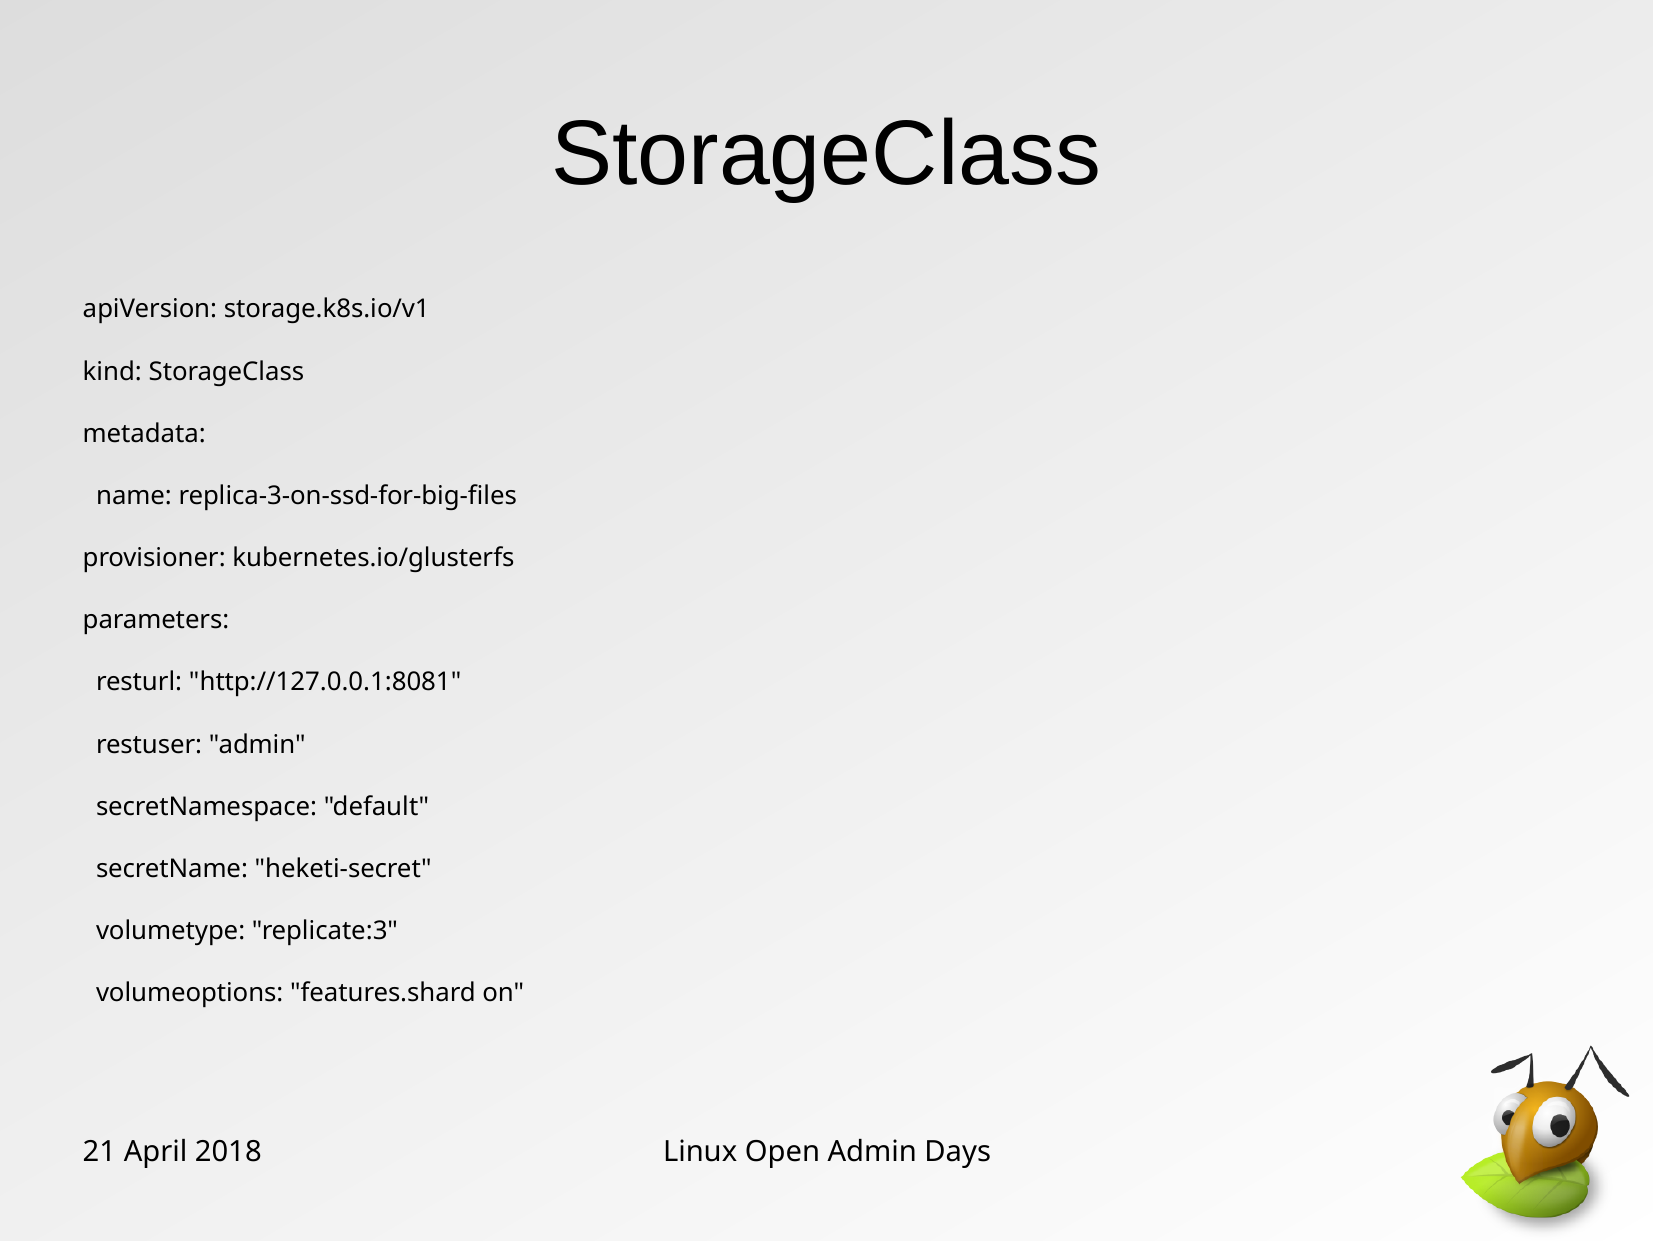

# StorageClass
apiVersion: storage.k8s.io/v1
kind: StorageClass
metadata:
 name: replica-3-on-ssd-for-big-files
provisioner: kubernetes.io/glusterfs
parameters:
 resturl: "http://127.0.0.1:8081"
 restuser: "admin"
 secretNamespace: "default"
 secretName: "heketi-secret"
 volumetype: "replicate:3"
 volumeoptions: "features.shard on"
21 April 2018
Linux Open Admin Days